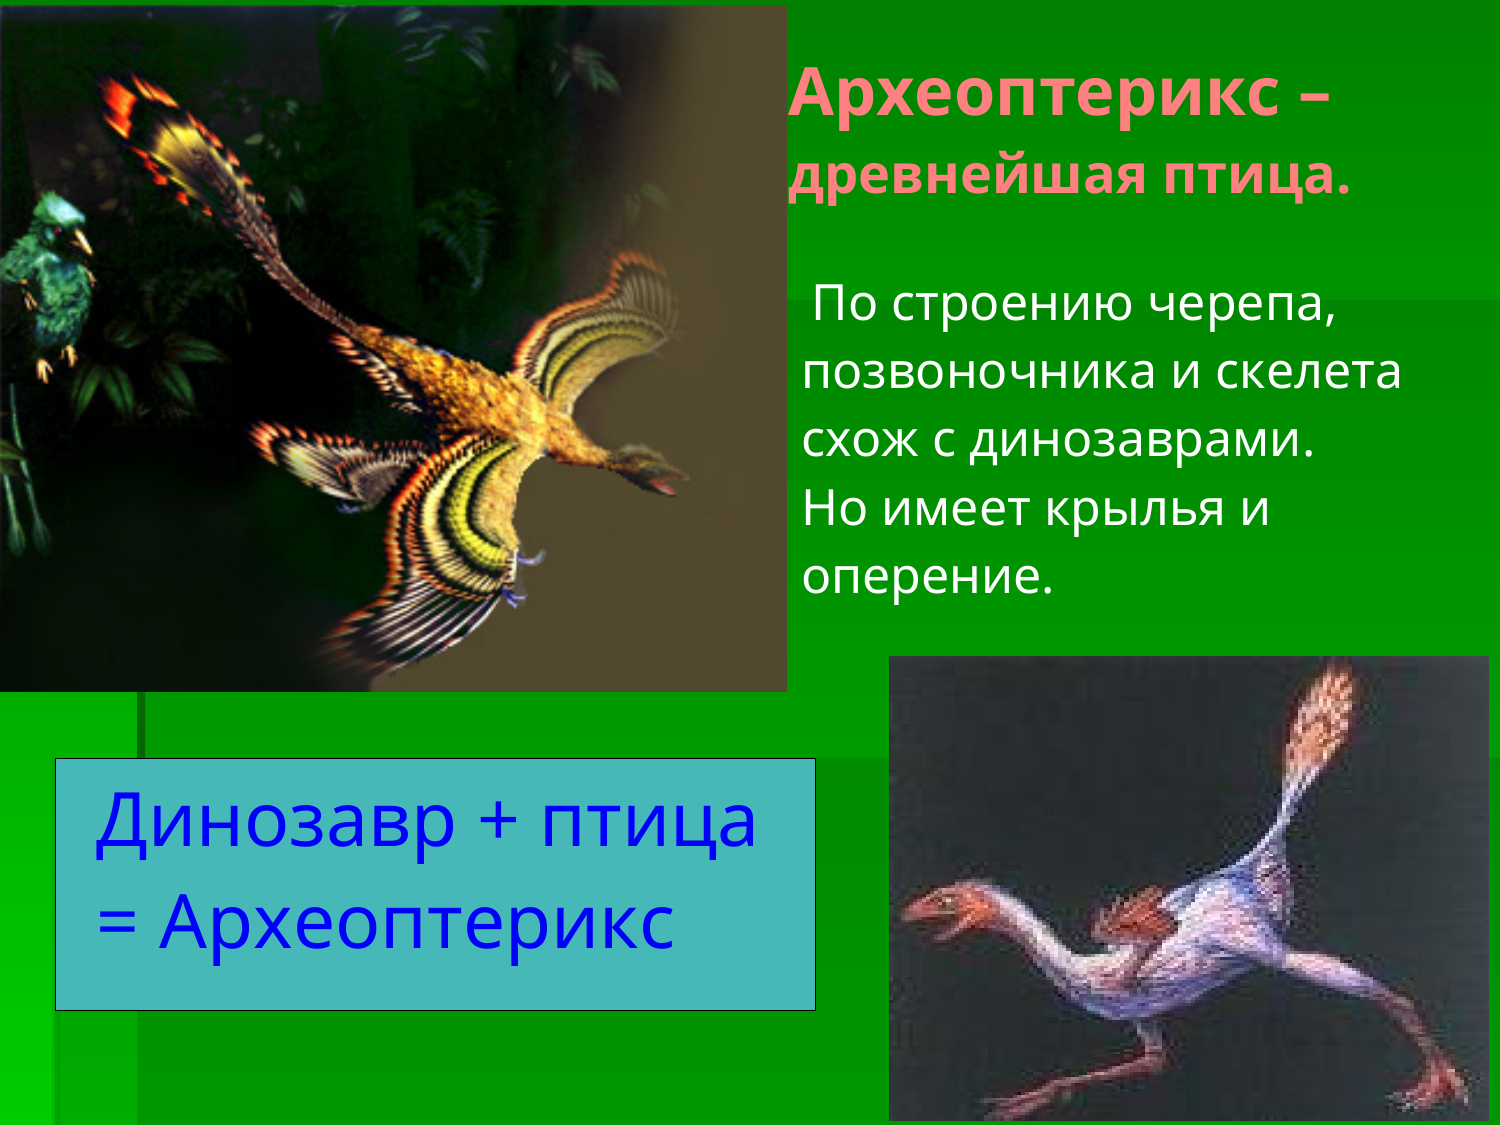

Археоптерикс – древнейшая птица.
 По строению черепа, позвоночника и скелета схож с динозаврами.
Но имеет крылья и оперение.
Динозавр + птица = Археоптерикс